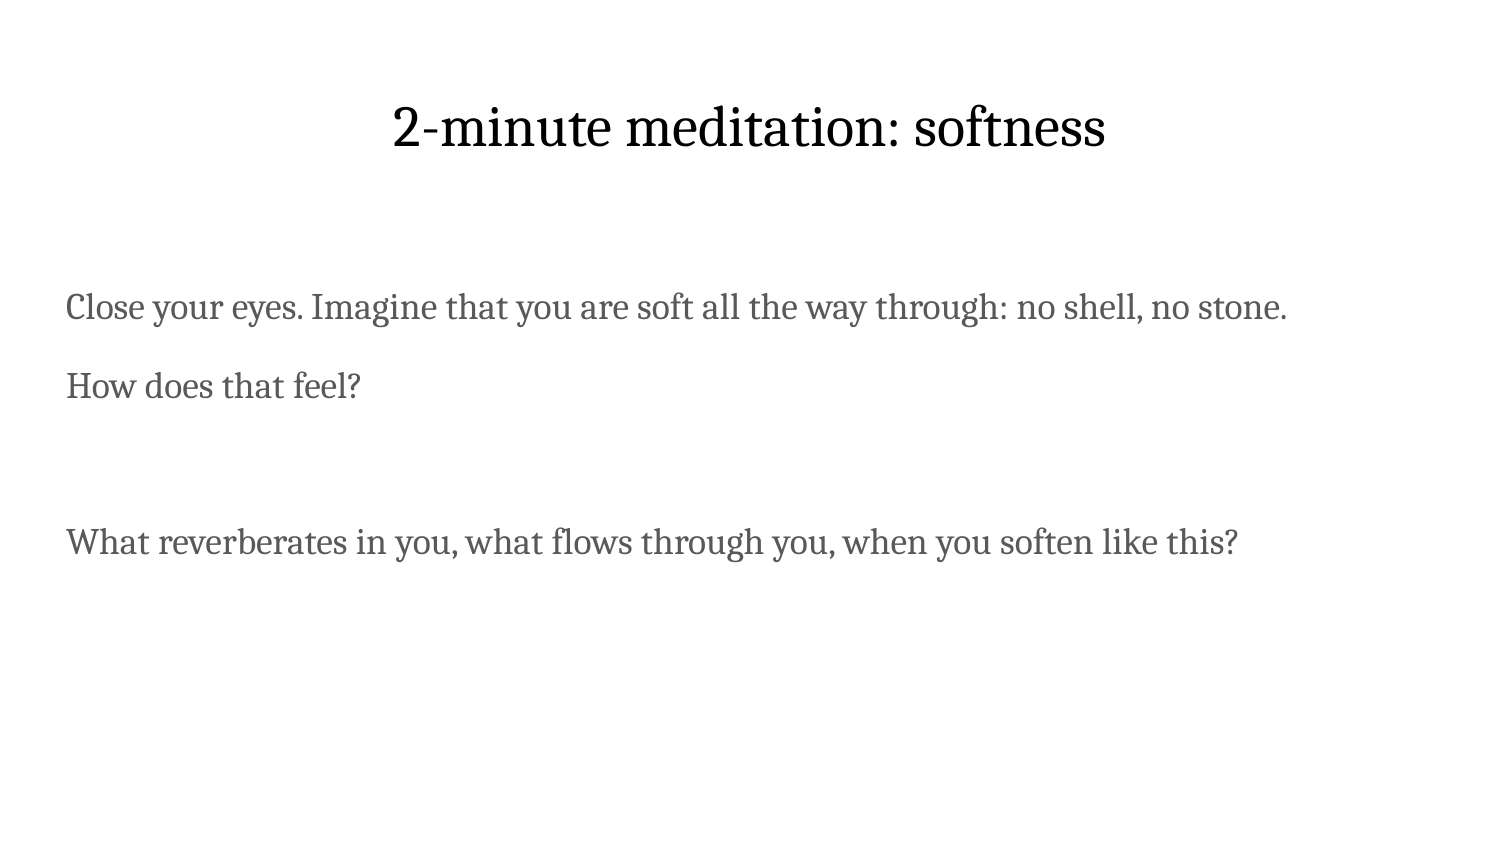

# 2-minute meditation: softness
Close your eyes. Imagine that you are soft all the way through: no shell, no stone.
How does that feel?
What reverberates in you, what flows through you, when you soften like this?